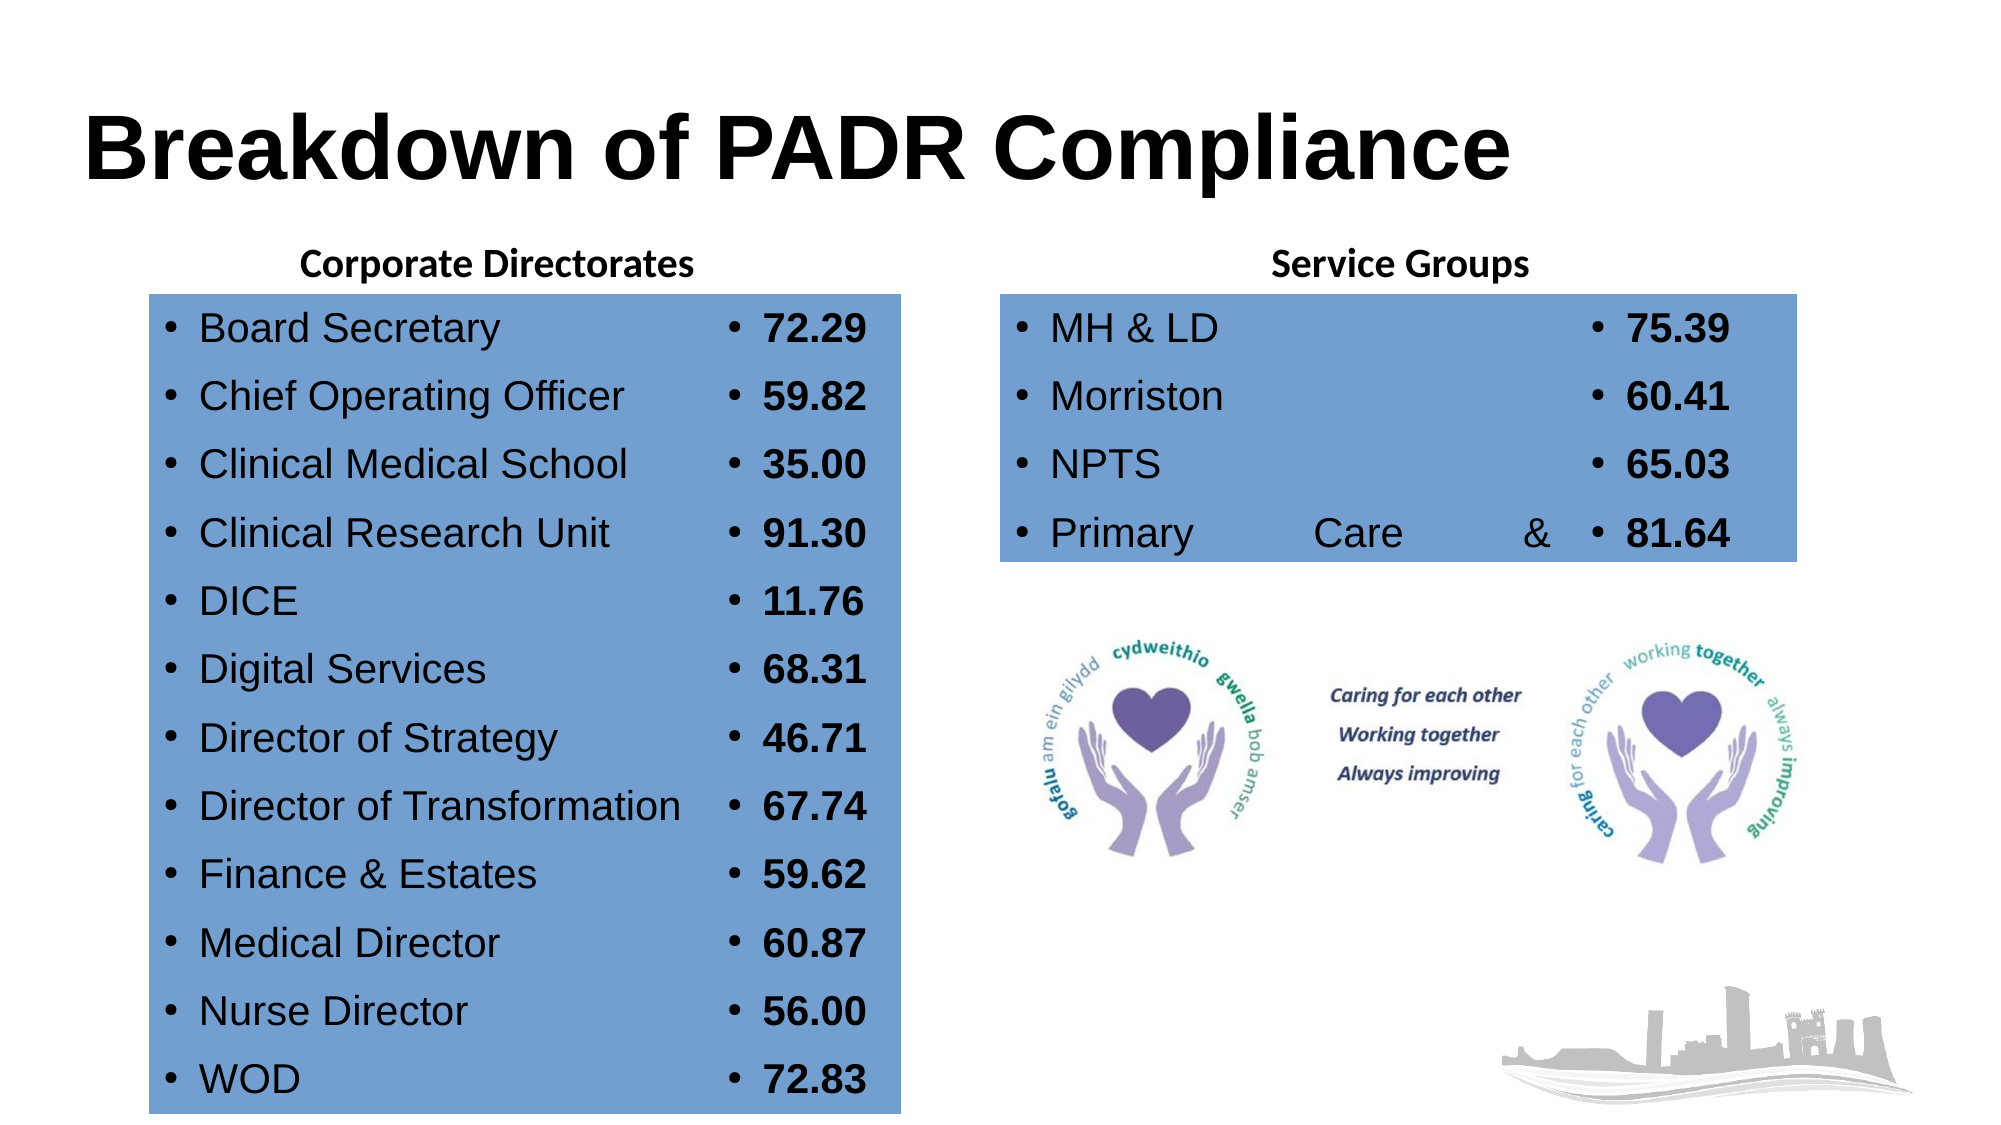

# Breakdown of PADR Compliance
Corporate Directorates
Service Groups
| Board Secretary | 72.29 |
| --- | --- |
| Chief Operating Officer | 59.82 |
| Clinical Medical School | 35.00 |
| Clinical Research Unit | 91.30 |
| DICE | 11.76 |
| Digital Services | 68.31 |
| Director of Strategy | 46.71 |
| Director of Transformation | 67.74 |
| Finance & Estates | 59.62 |
| Medical Director | 60.87 |
| Nurse Director | 56.00 |
| WOD | 72.83 |
| MH & LD | 75.39 |
| --- | --- |
| Morriston | 60.41 |
| NPTS | 65.03 |
| Primary Care & Community | 81.64 |